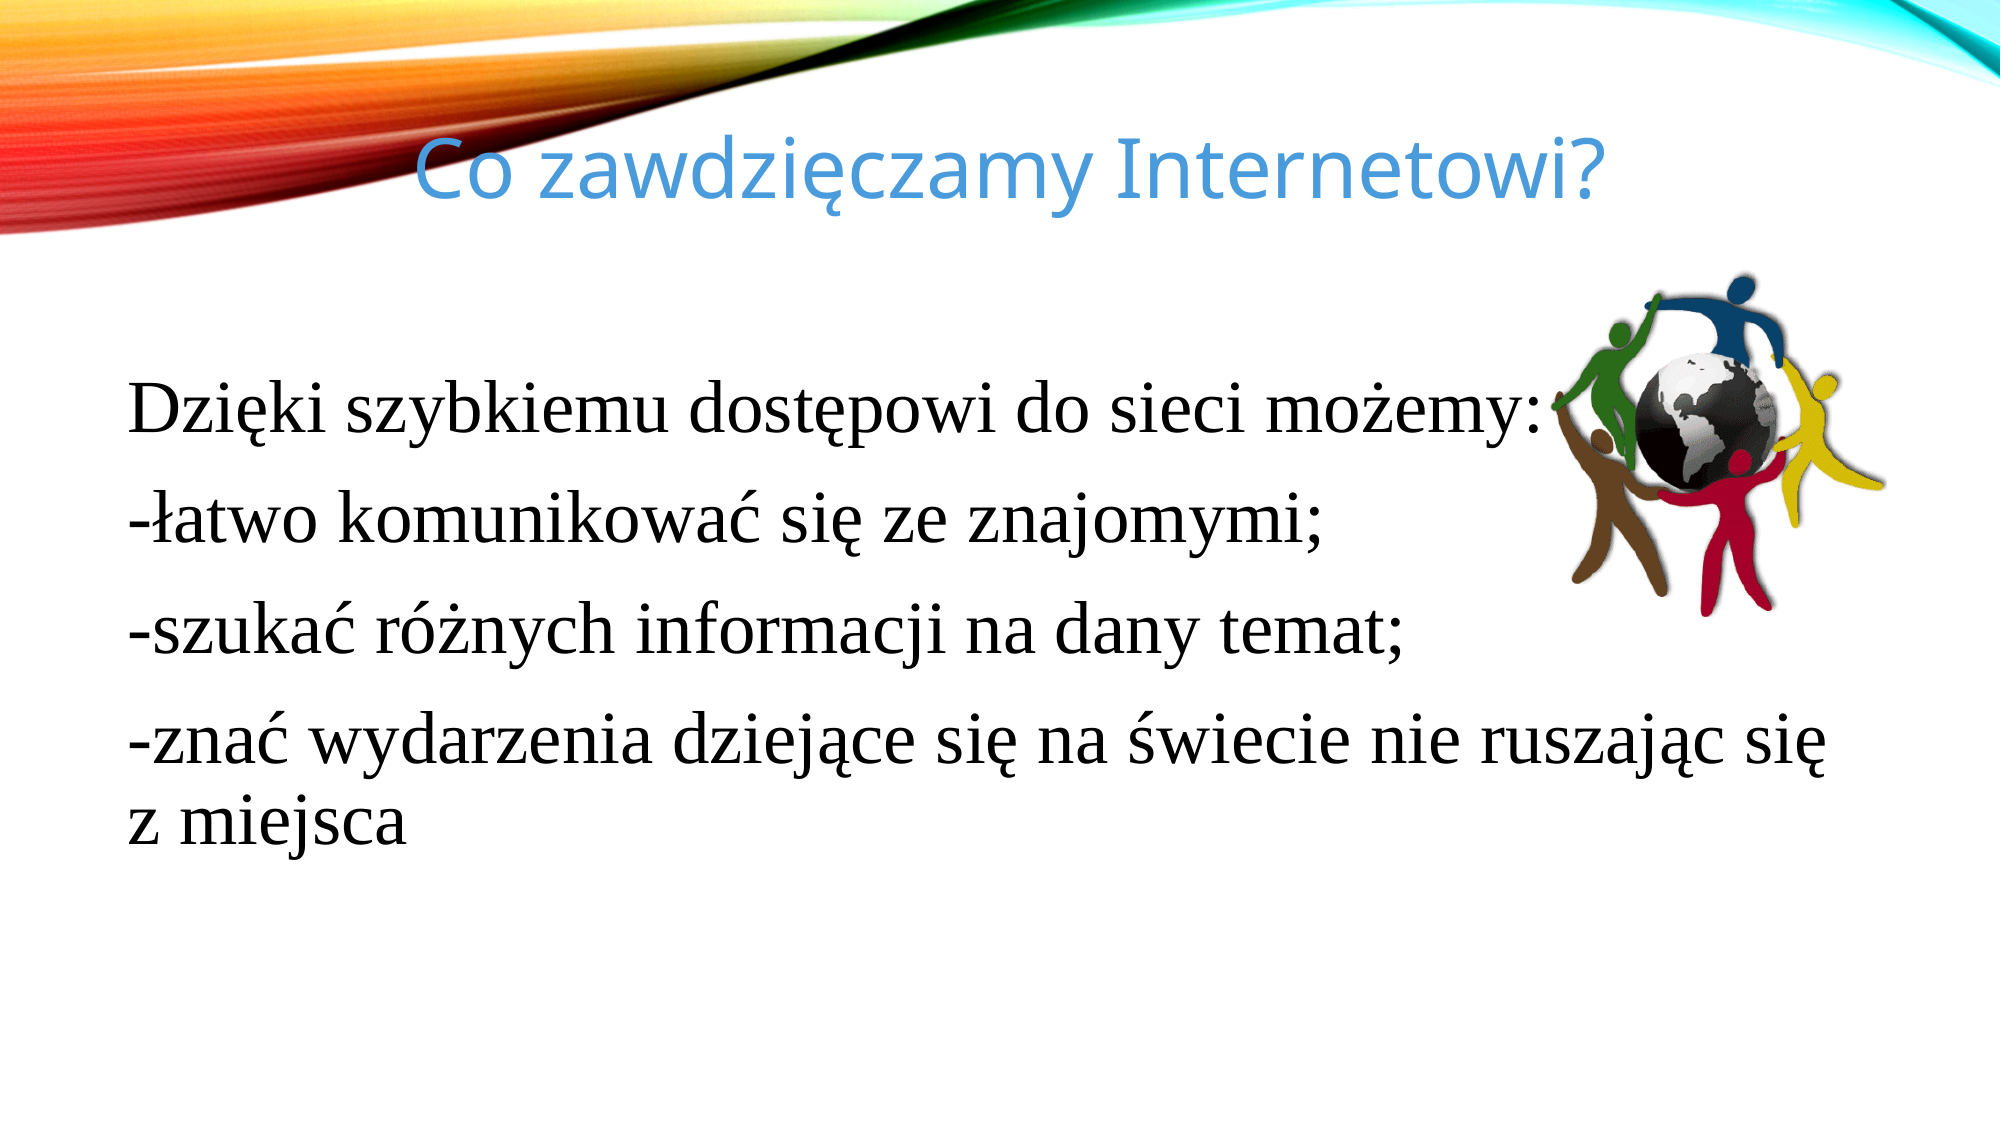

# Co zawdzięczamy Internetowi?
Dzięki szybkiemu dostępowi do sieci możemy:
-łatwo komunikować się ze znajomymi;
-szukać różnych informacji na dany temat;
-znać wydarzenia dziejące się na świecie nie ruszając się z miejsca